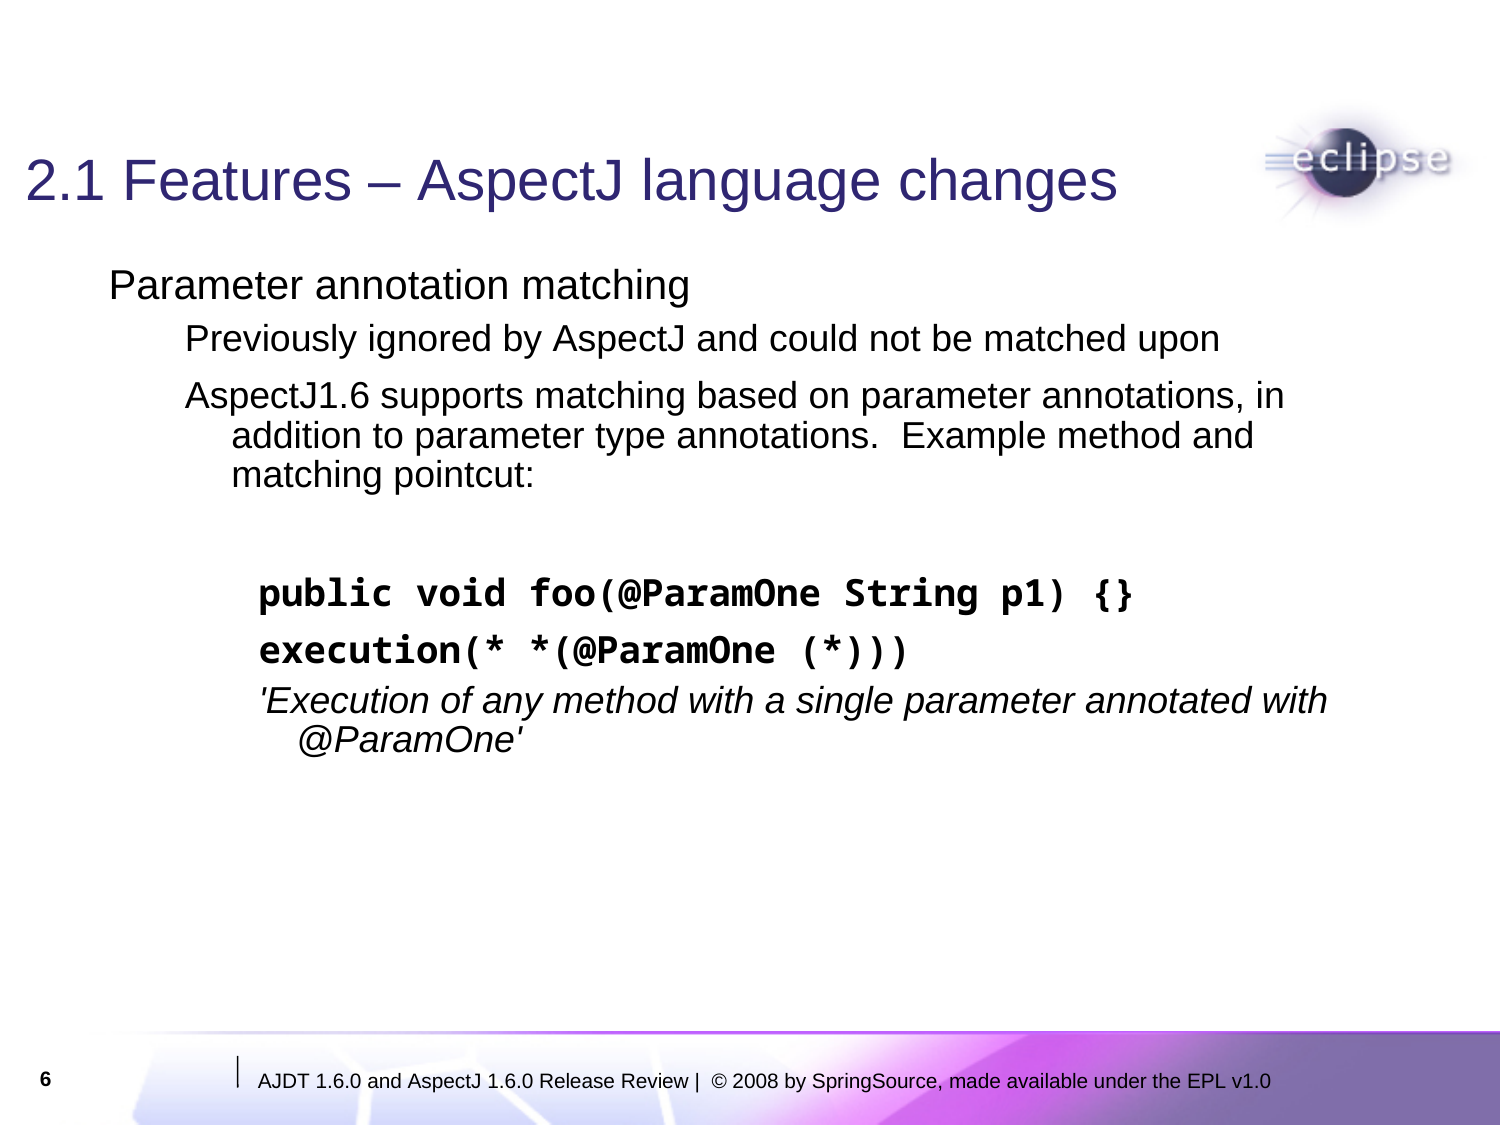

# 2.1 Features – AspectJ language changes
Parameter annotation matching
Previously ignored by AspectJ and could not be matched upon
AspectJ1.6 supports matching based on parameter annotations, in addition to parameter type annotations. Example method and matching pointcut:
public void foo(@ParamOne String p1) {}
execution(* *(@ParamOne (*)))‏
'Execution of any method with a single parameter annotated with @ParamOne'
6